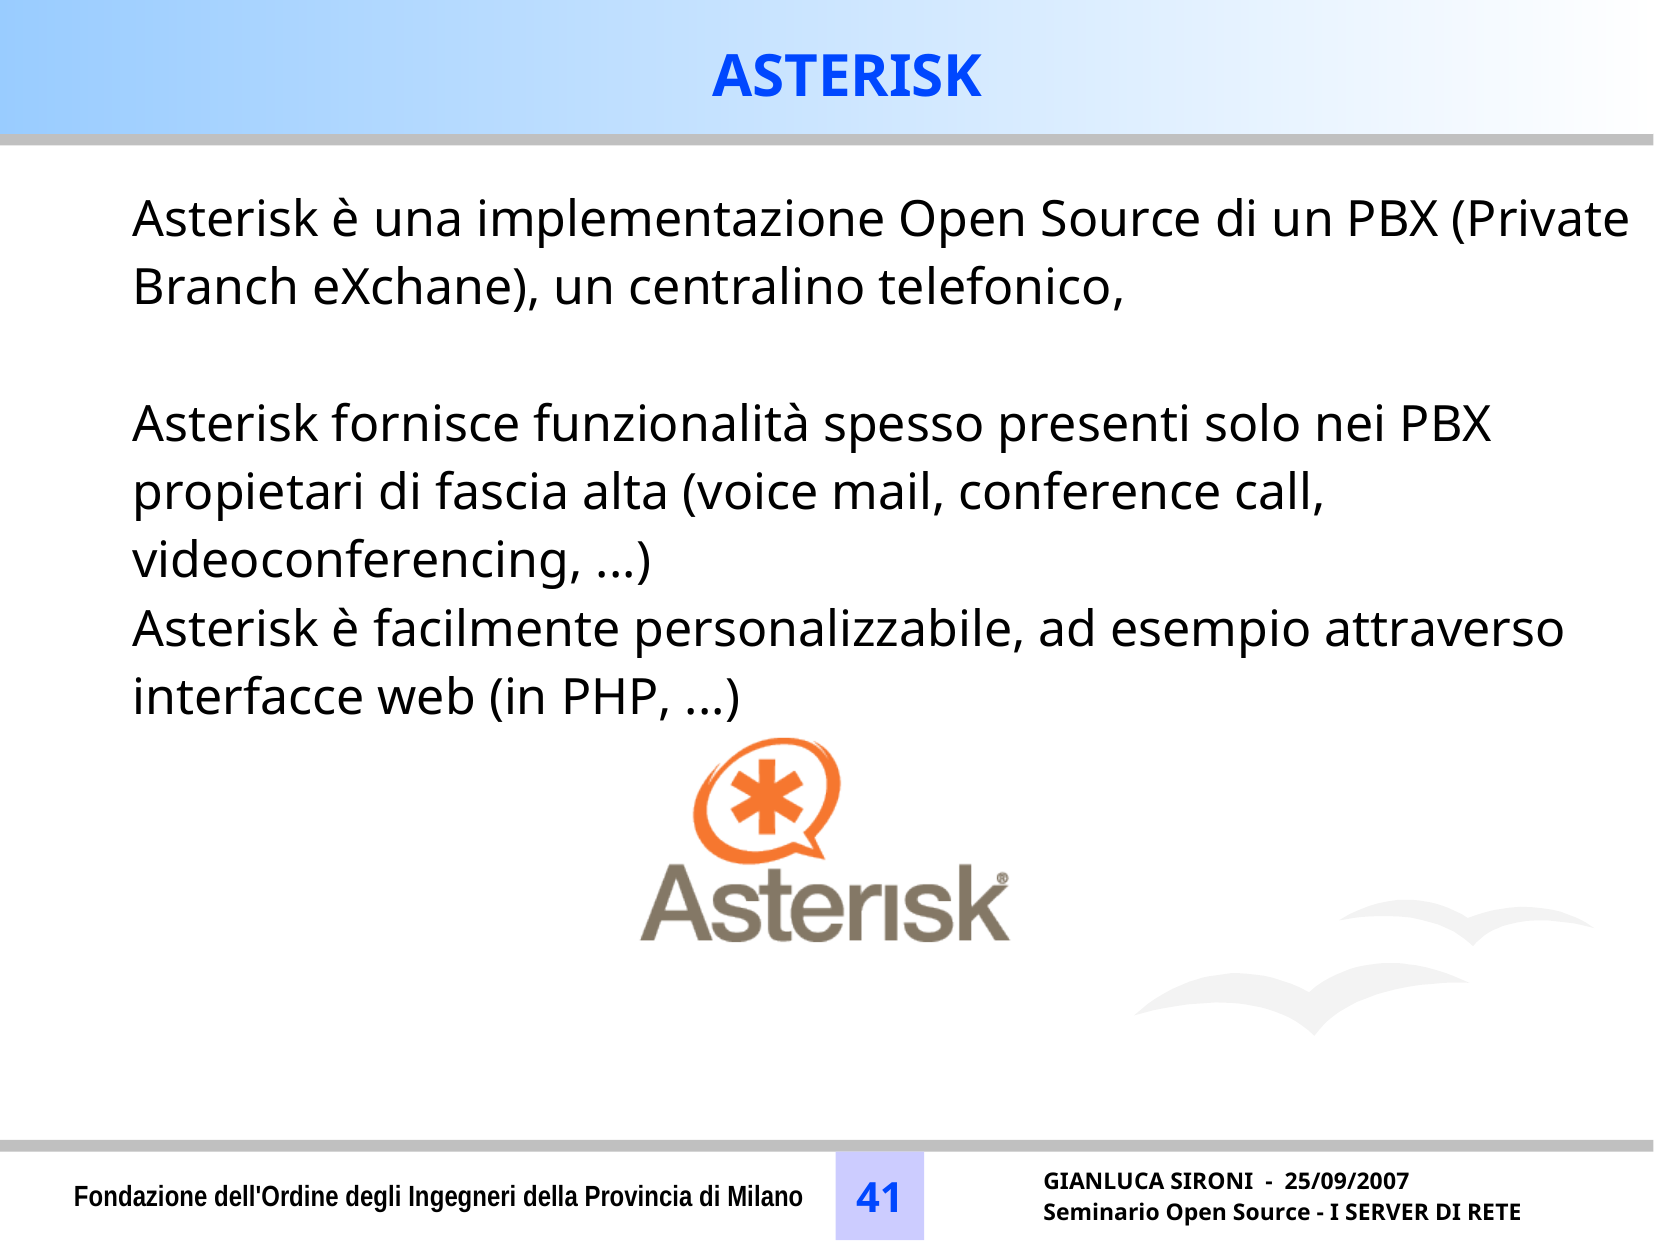

# ASTERISK
Asterisk è una implementazione Open Source di un PBX (Private Branch eXchane), un centralino telefonico,
Asterisk fornisce funzionalità spesso presenti solo nei PBX propietari di fascia alta (voice mail, conference call, videoconferencing, ...)
Asterisk è facilmente personalizzabile, ad esempio attraverso interfacce web (in PHP, ...)